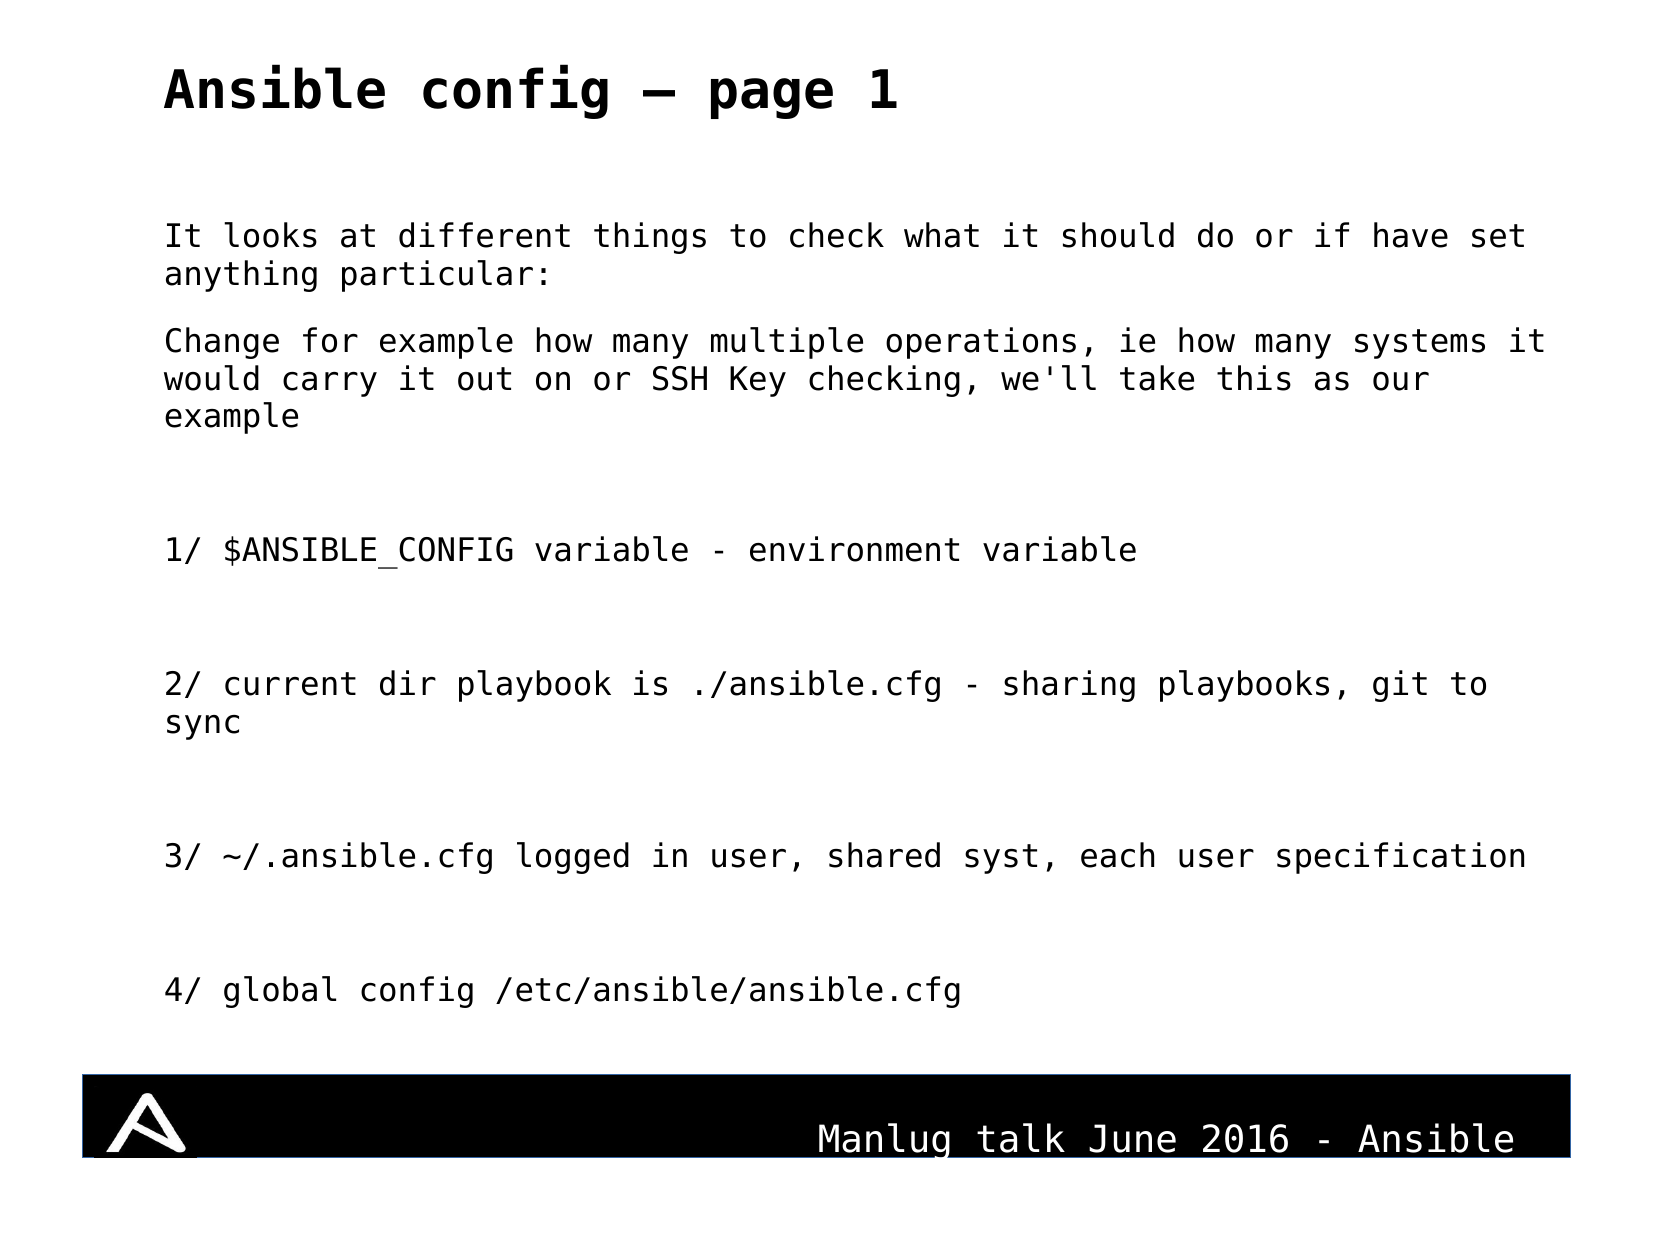

#
Ansible config – page 1
It looks at different things to check what it should do or if have set anything particular:
Change for example how many multiple operations, ie how many systems it would carry it out on or SSH Key checking, we'll take this as our example
1/ $ANSIBLE_CONFIG variable - environment variable
2/ current dir playbook is ./ansible.cfg - sharing playbooks, git to sync
3/ ~/.ansible.cfg logged in user, shared syst, each user specification
4/ global config /etc/ansible/ansible.cfg
Manlug talk June 2016 - Ansible